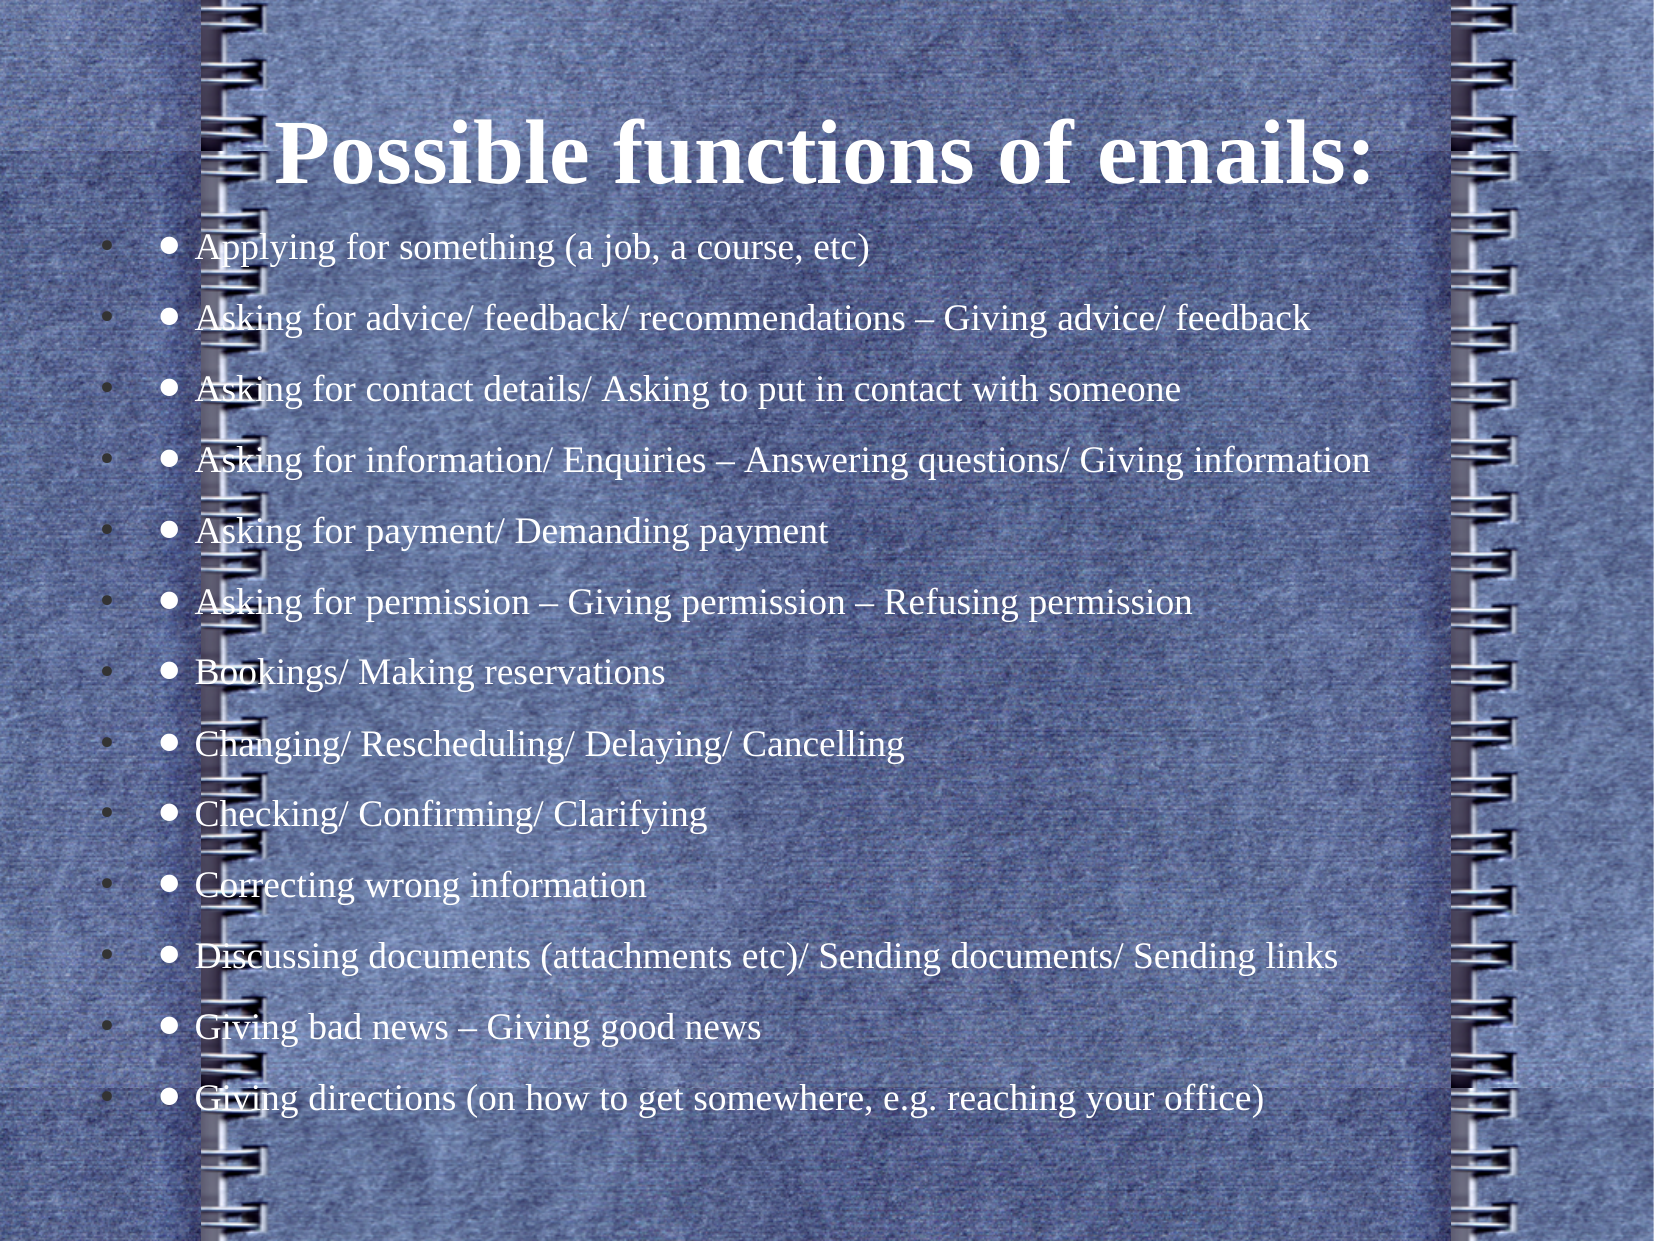

# Possible functions of emails:
⚫ Applying for something (a job, a course, etc)
⚫ Asking for advice/ feedback/ recommendations – Giving advice/ feedback
⚫ Asking for contact details/ Asking to put in contact with someone
⚫ Asking for information/ Enquiries – Answering questions/ Giving information
⚫ Asking for payment/ Demanding payment
⚫ Asking for permission – Giving permission – Refusing permission
⚫ Bookings/ Making reservations
⚫ Changing/ Rescheduling/ Delaying/ Cancelling
⚫ Checking/ Confirming/ Clarifying
⚫ Correcting wrong information
⚫ Discussing documents (attachments etc)/ Sending documents/ Sending links
⚫ Giving bad news – Giving good news
⚫ Giving directions (on how to get somewhere, e.g. reaching your office)